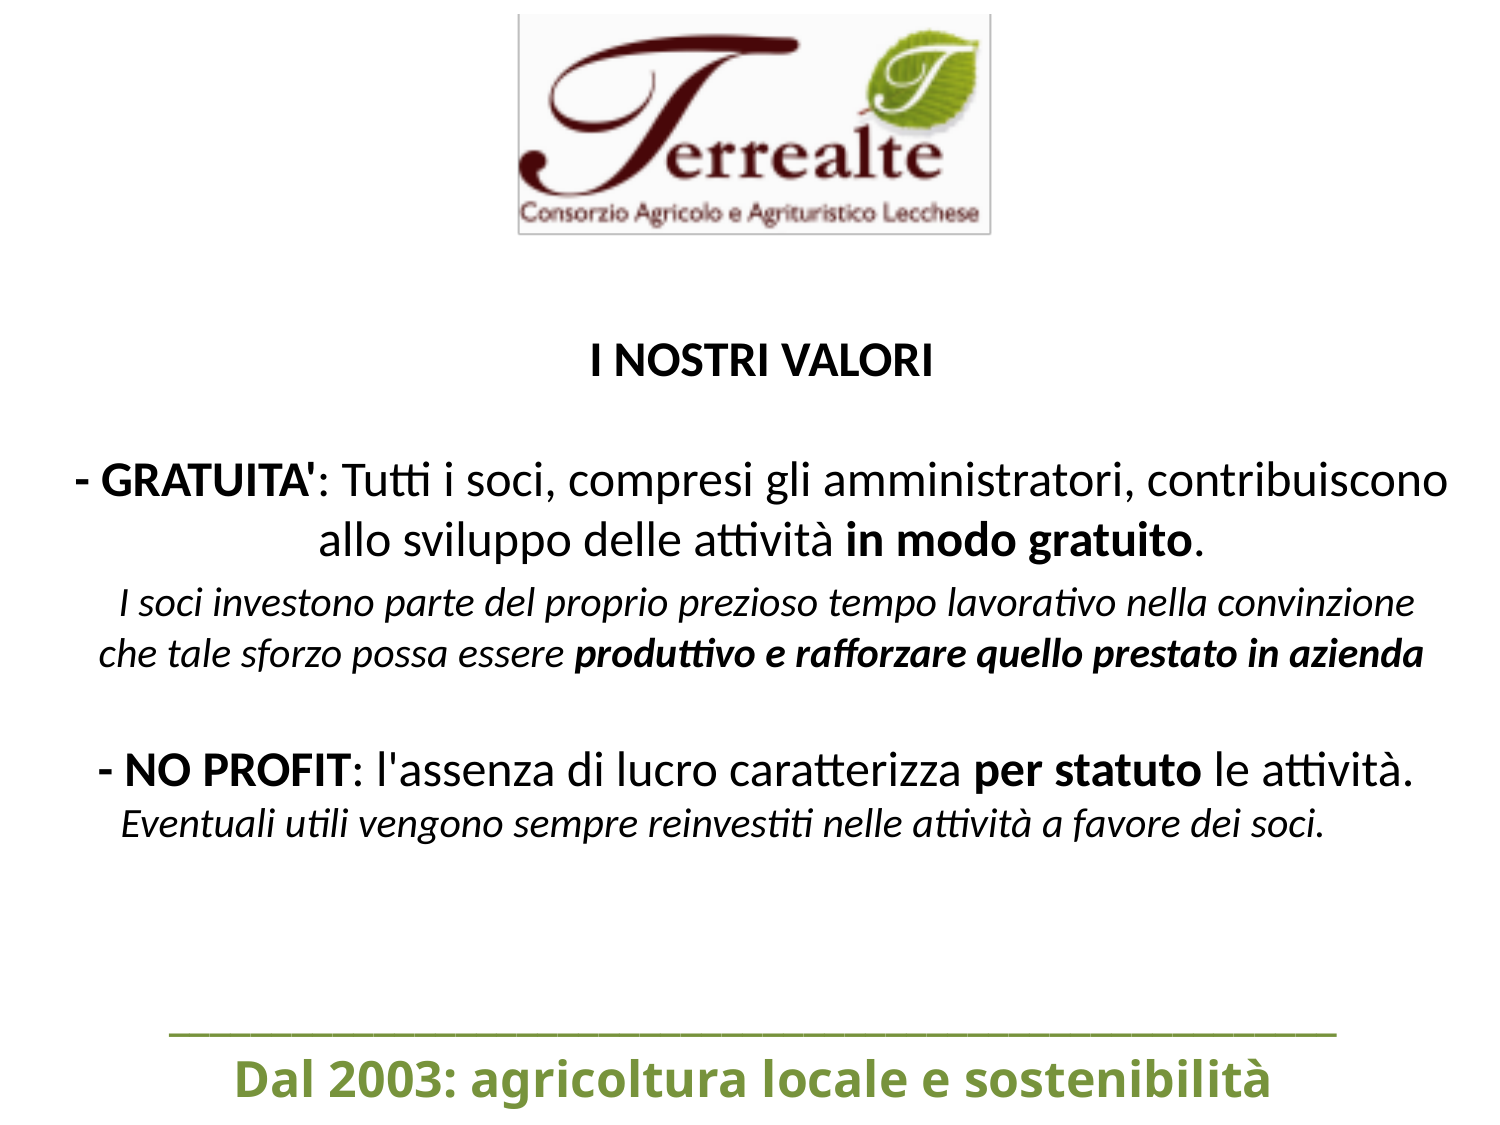

# I NOSTRI VALORI - GRATUITA': Tutti i soci, compresi gli amministratori, contribuiscono allo sviluppo delle attività in modo gratuito. I soci investono parte del proprio prezioso tempo lavorativo nella convinzione che tale sforzo possa essere produttivo e rafforzare quello prestato in azienda - NO PROFIT: l'assenza di lucro caratterizza per statuto le attività. Eventuali utili vengono sempre reinvestiti nelle attività a favore dei soci.
_________________________________________________________
Dal 2003: agricoltura locale e sostenibilità